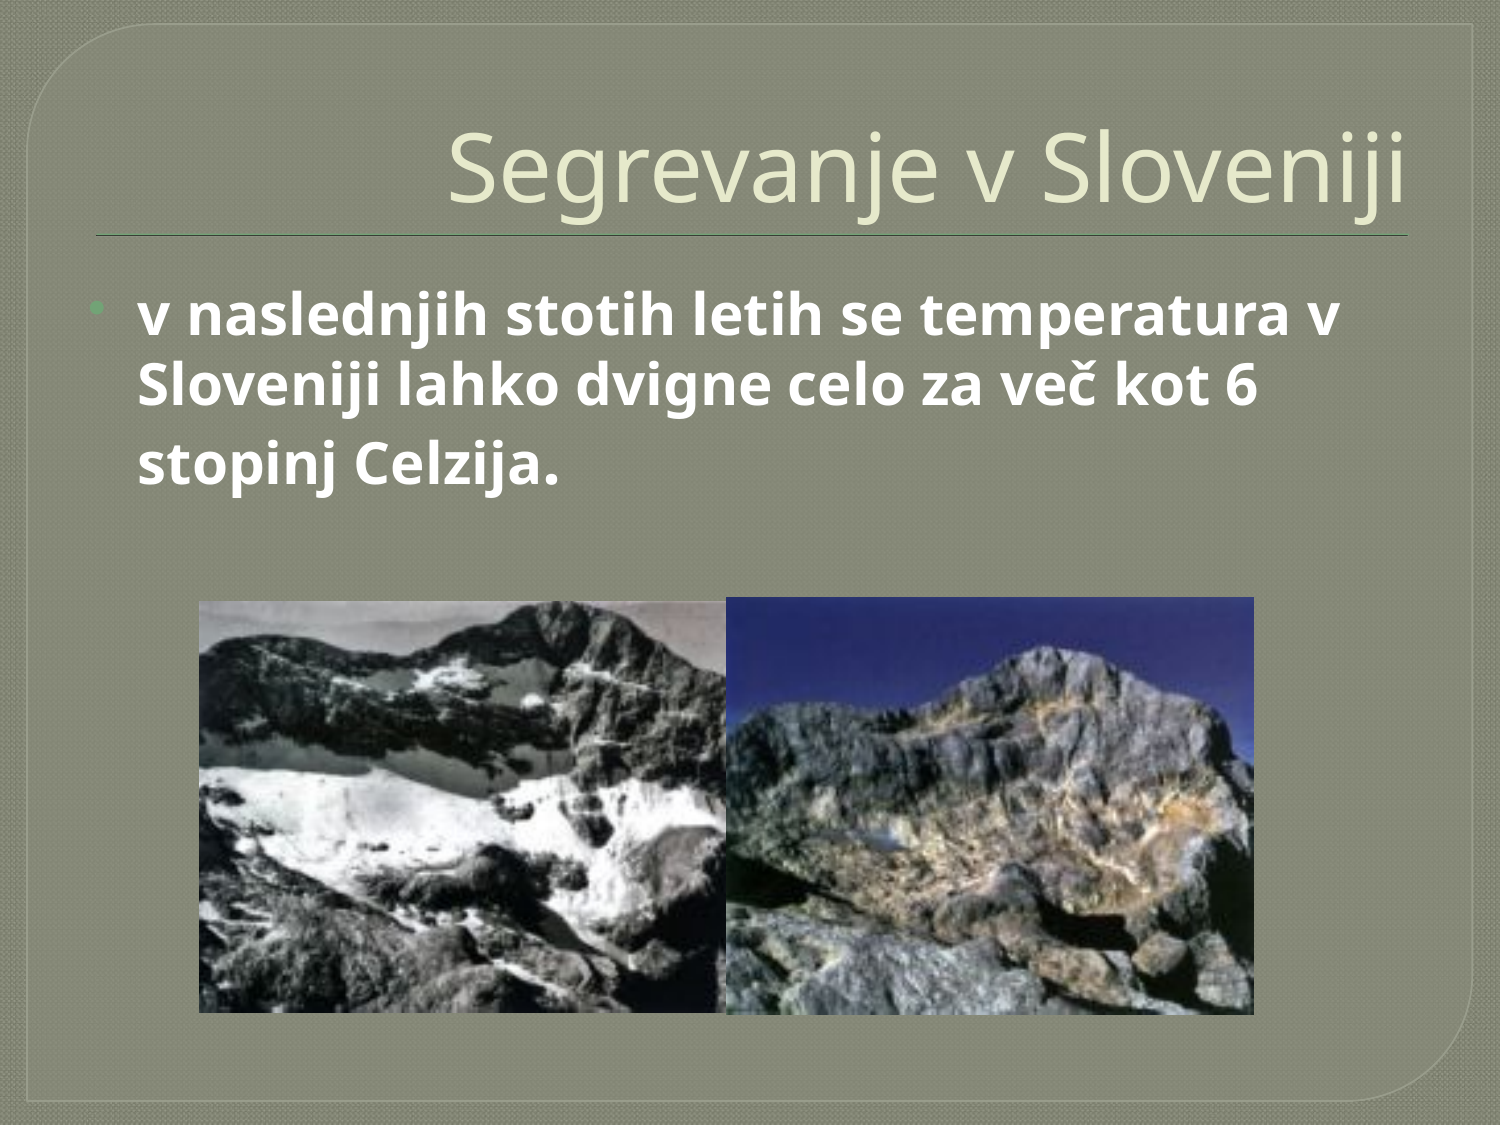

# Segrevanje v Sloveniji
v naslednjih stotih letih se temperatura v Sloveniji lahko dvigne celo za več kot 6 stopinj Celzija.